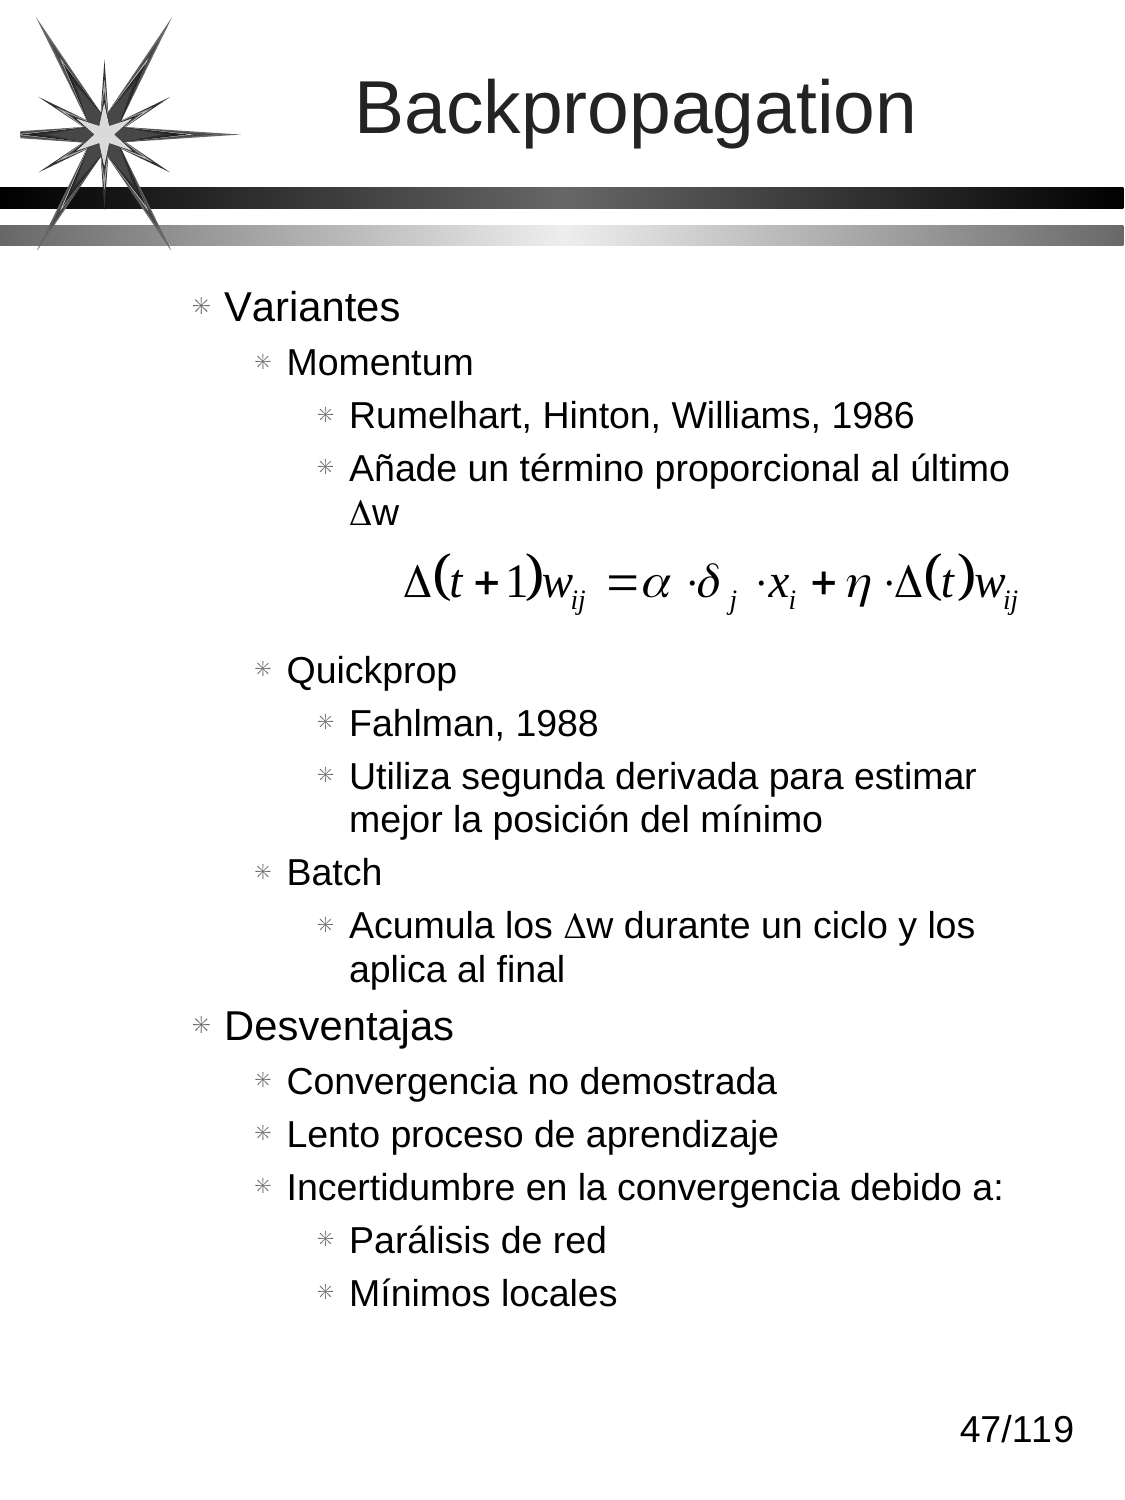

# Backpropagation
Variantes
Momentum
Rumelhart, Hinton, Williams, 1986
Añade un término proporcional al último w
Quickprop
Fahlman, 1988
Utiliza segunda derivada para estimar mejor la posición del mínimo
Batch
Acumula los w durante un ciclo y los aplica al final
Desventajas
Convergencia no demostrada
Lento proceso de aprendizaje
Incertidumbre en la convergencia debido a:
Parálisis de red
Mínimos locales